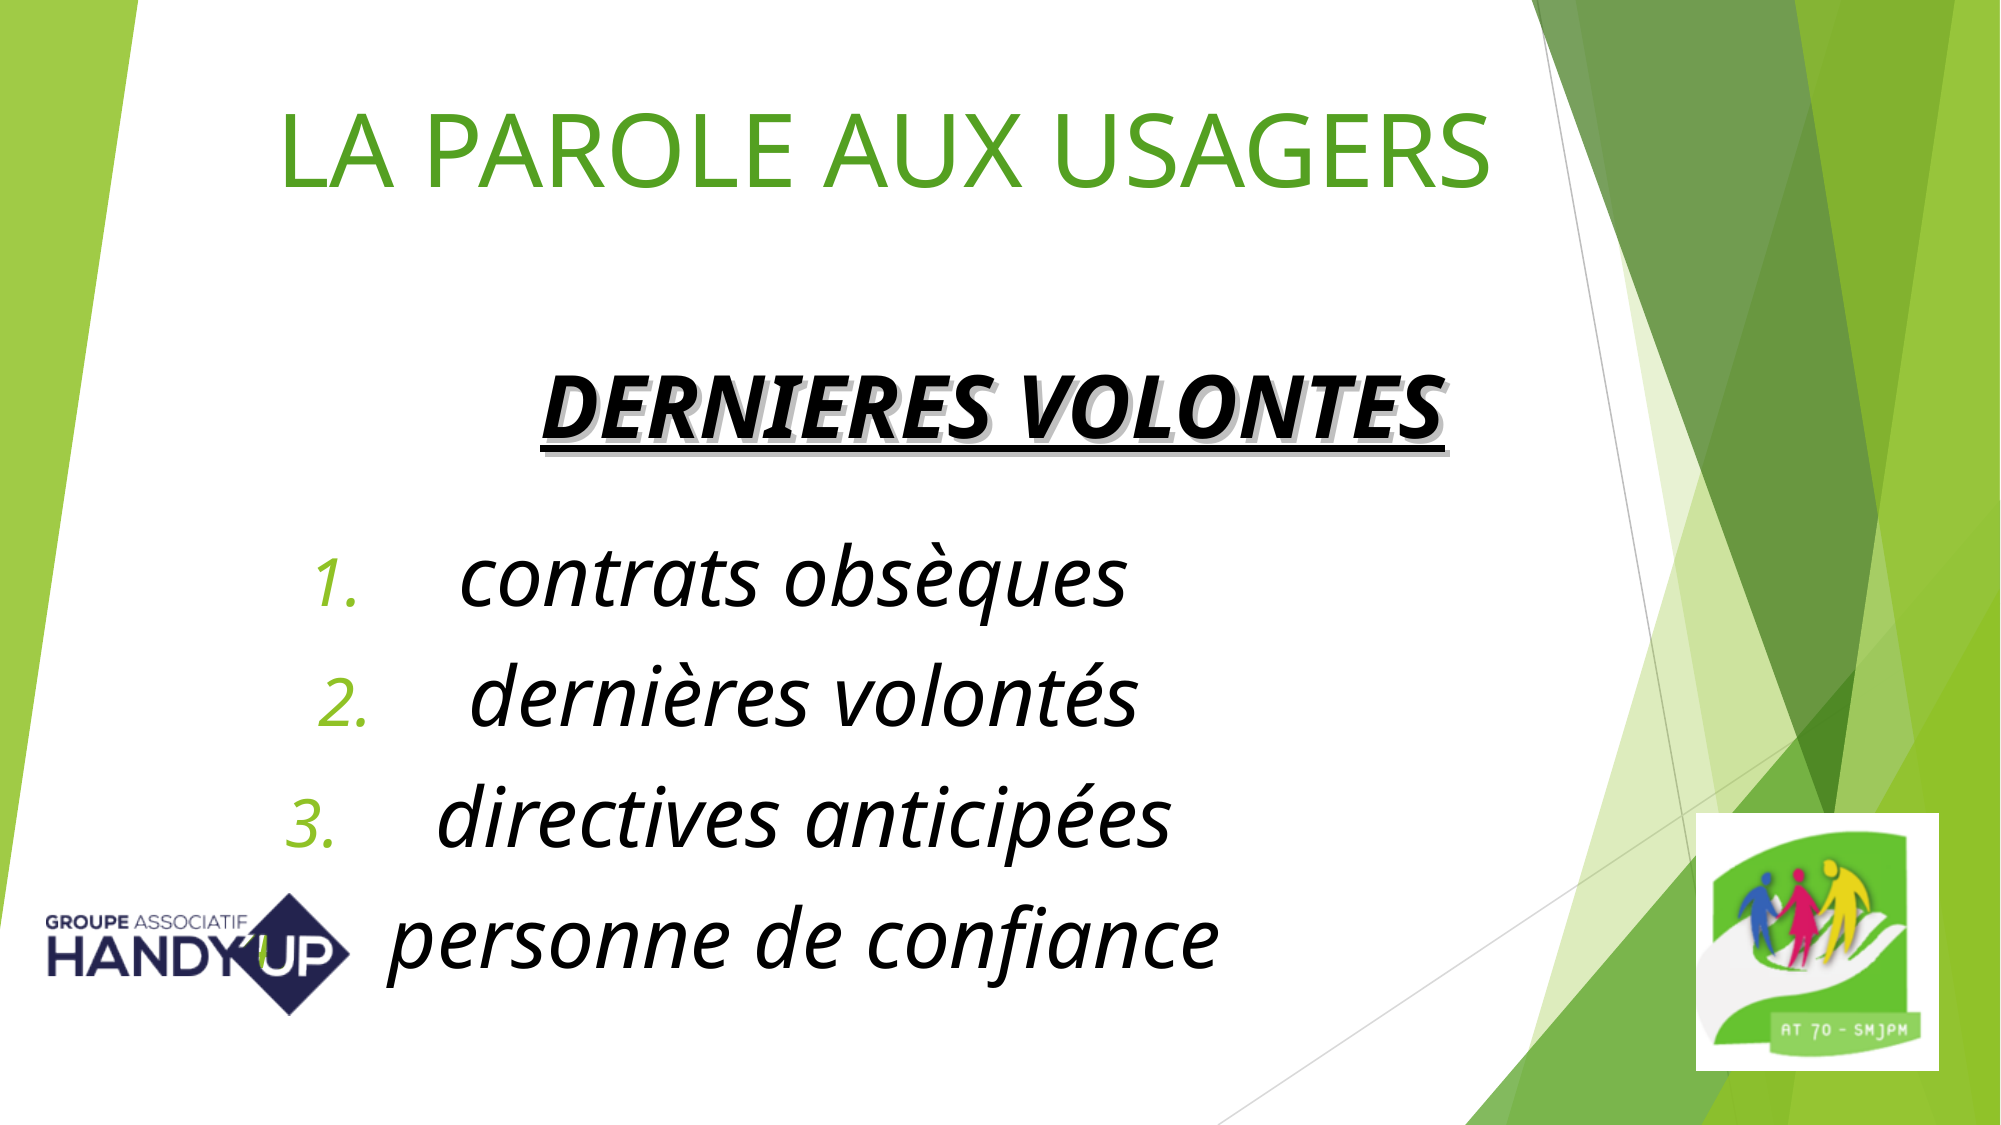

# LA PAROLE AUX USAGERS
							DERNIERES VOLONTES
contrats obsèques
dernières volontés
directives anticipées
personne de confiance